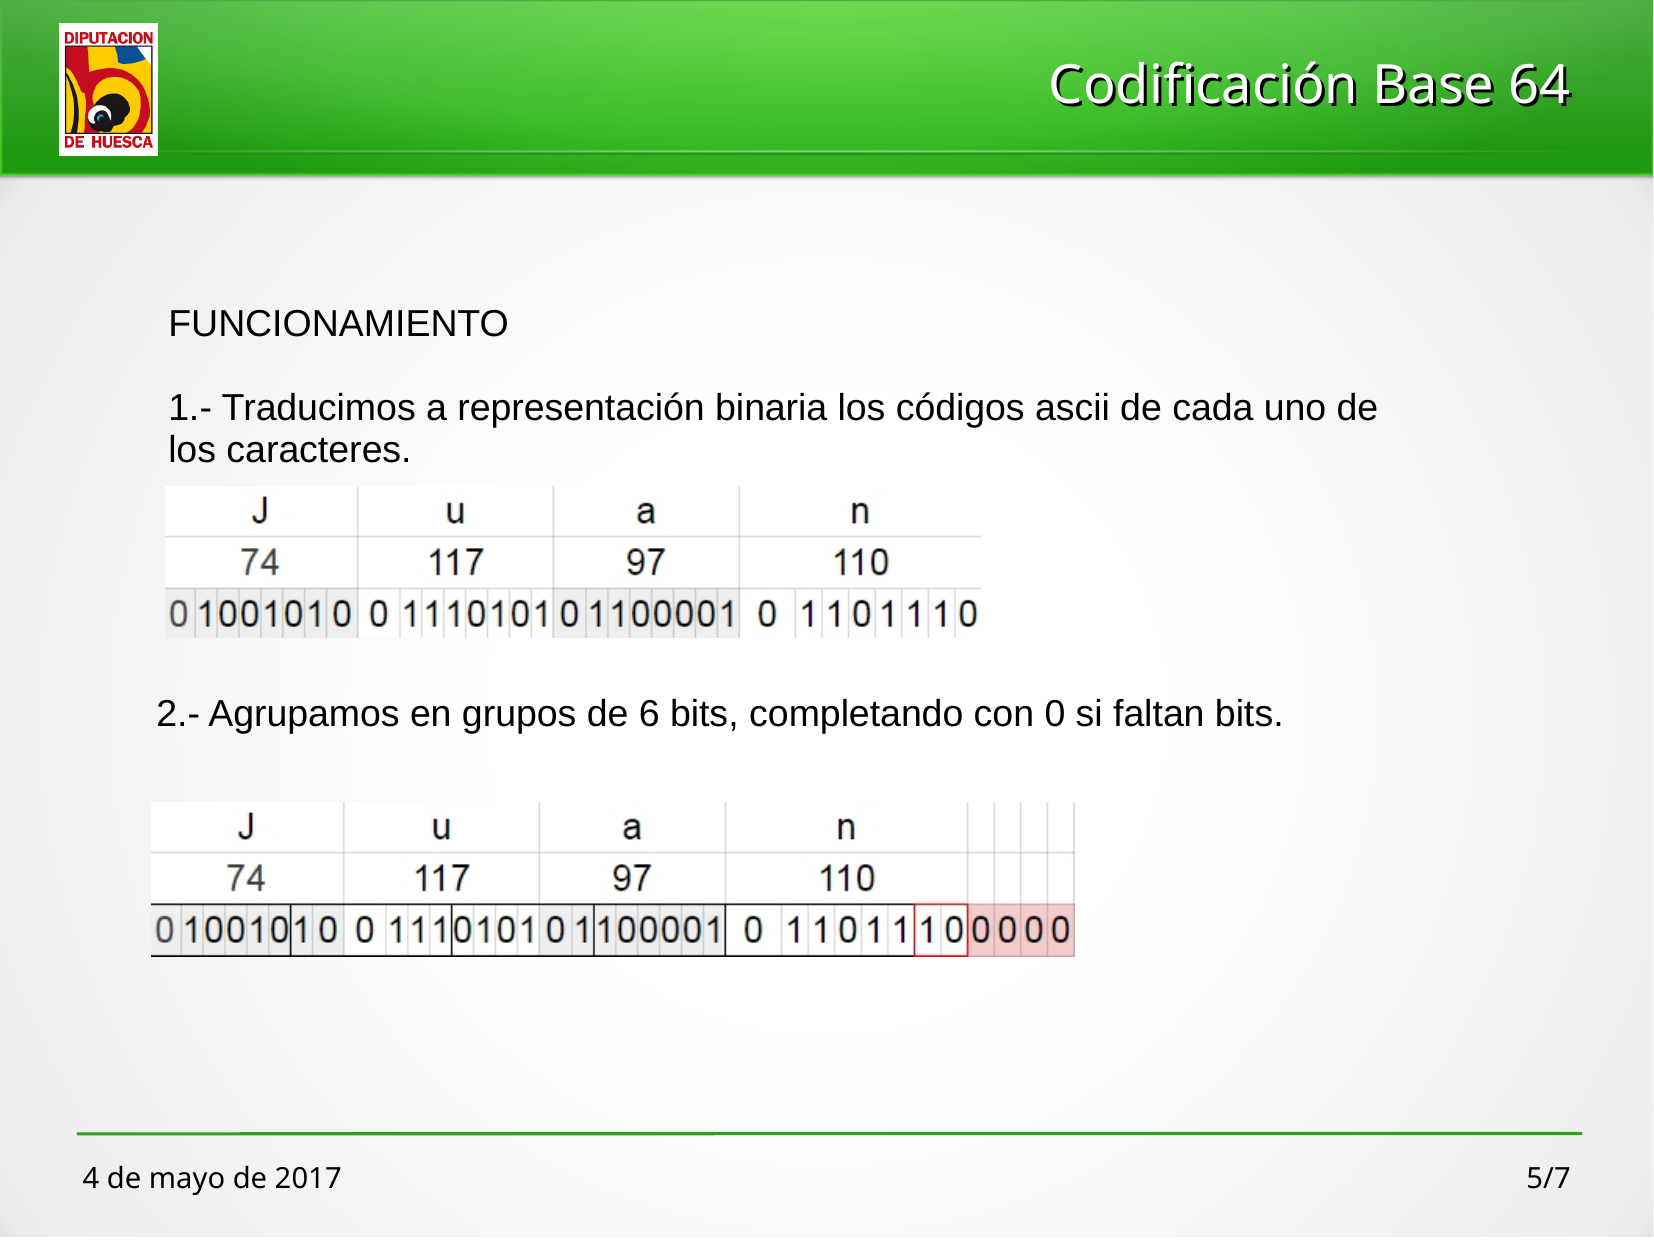

# Codificación Base 64
FUNCIONAMIENTO
1.- Traducimos a representación binaria los códigos ascii de cada uno de los caracteres.
2.- Agrupamos en grupos de 6 bits, completando con 0 si faltan bits.
5